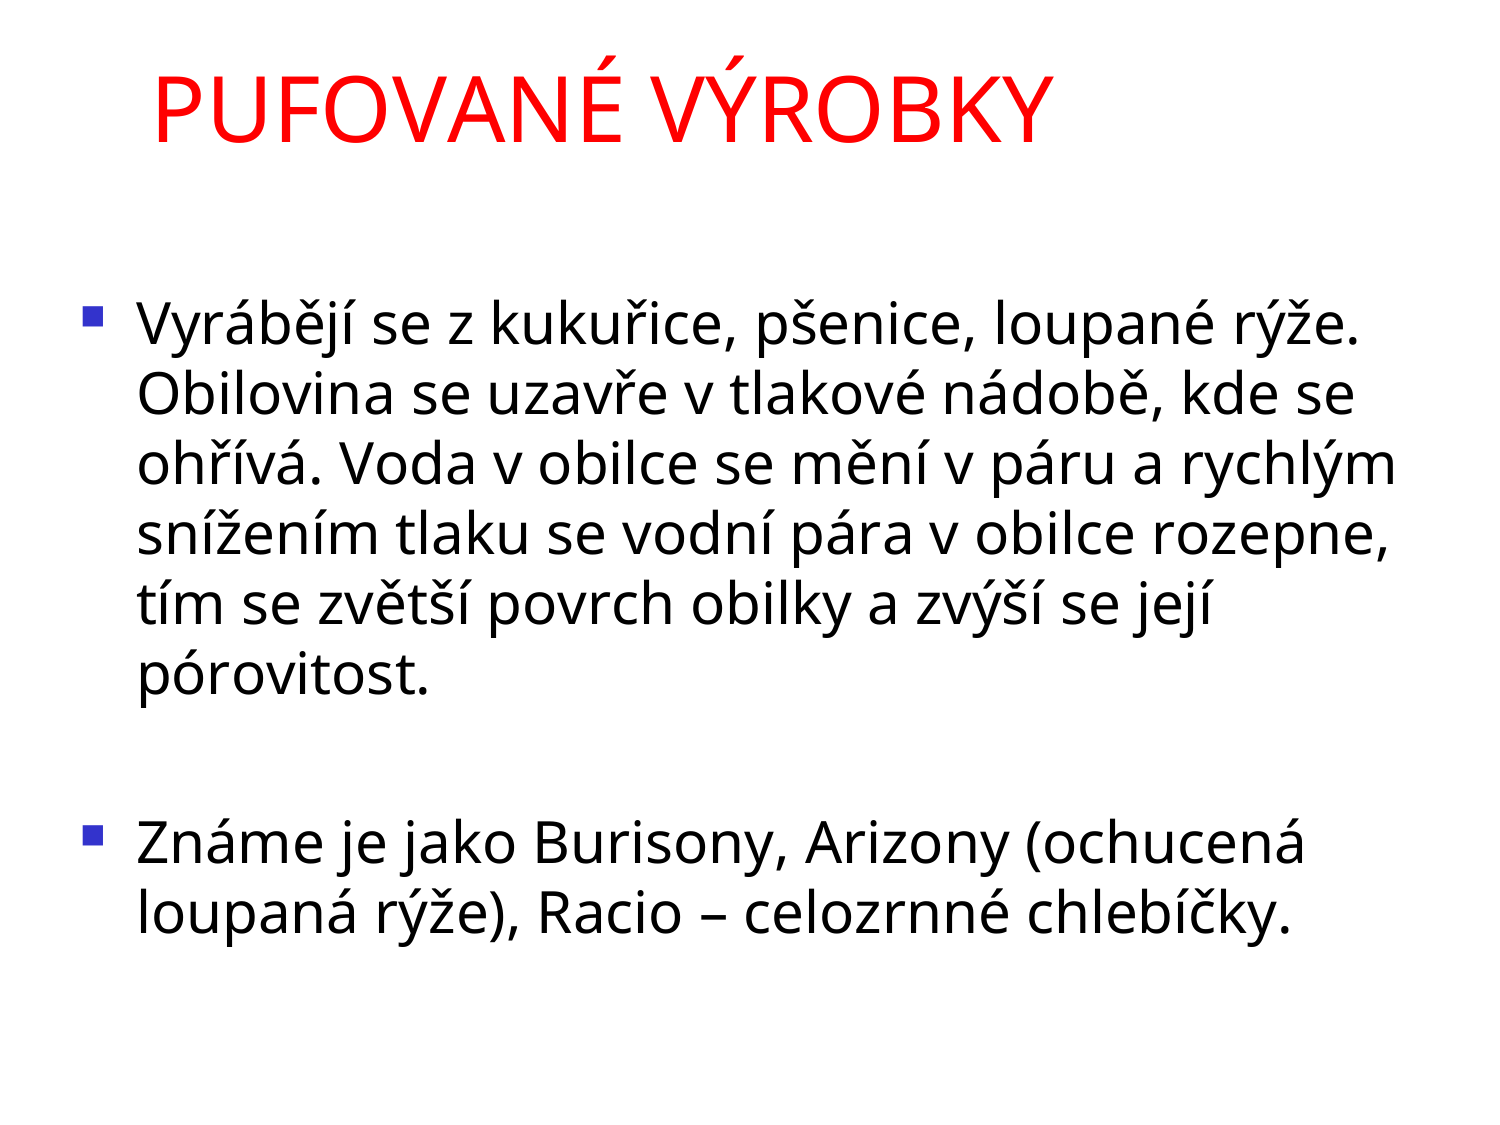

# PUFOVANÉ VÝROBKY
Vyrábějí se z kukuřice, pšenice, loupané rýže. Obilovina se uzavře v tlakové nádobě, kde se ohřívá. Voda v obilce se mění v páru a rychlým snížením tlaku se vodní pára v obilce rozepne, tím se zvětší povrch obilky a zvýší se její pórovitost.
Známe je jako Burisony, Arizony (ochucená loupaná rýže), Racio – celozrnné chlebíčky.